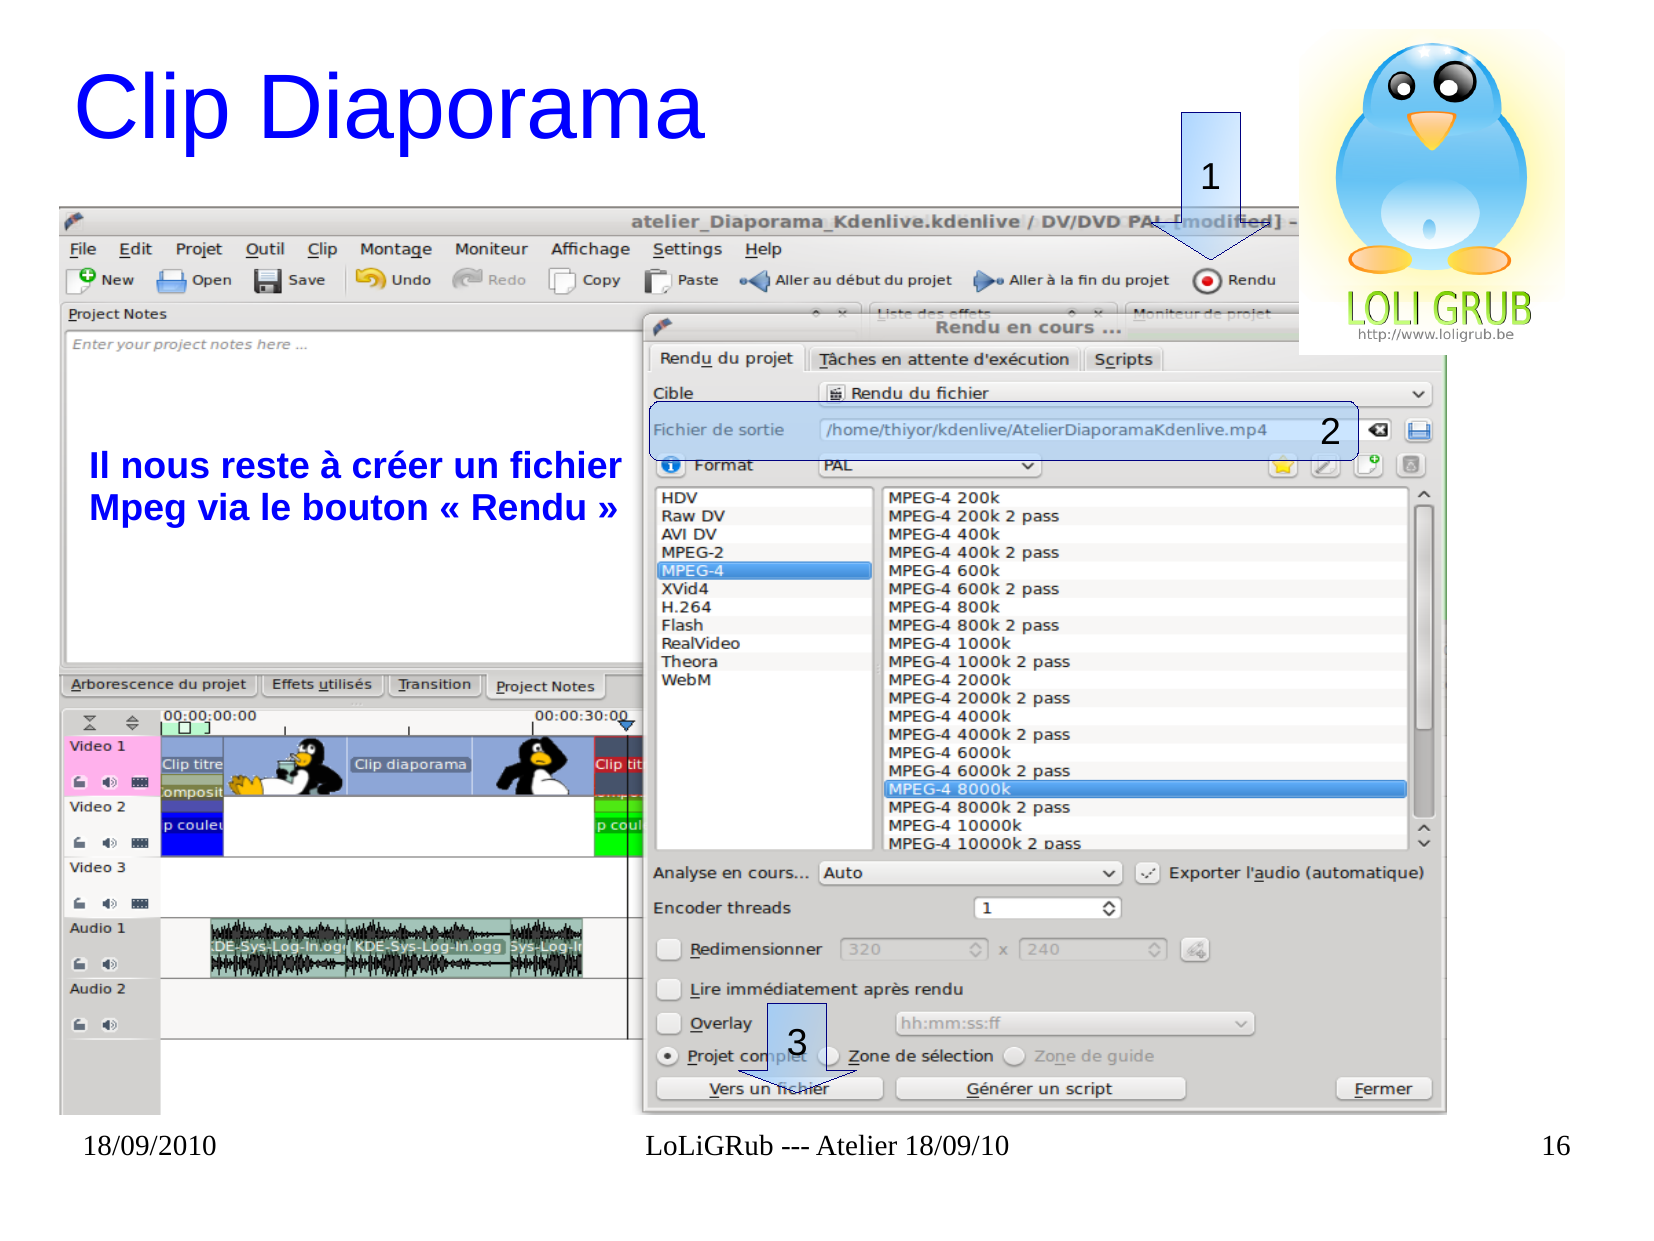

Clip Diaporama
1
2
Il nous reste à créer un fichier
Mpeg via le bouton « Rendu »
3
18/09/2010
LoLiGRub --- Atelier 18/09/10
16